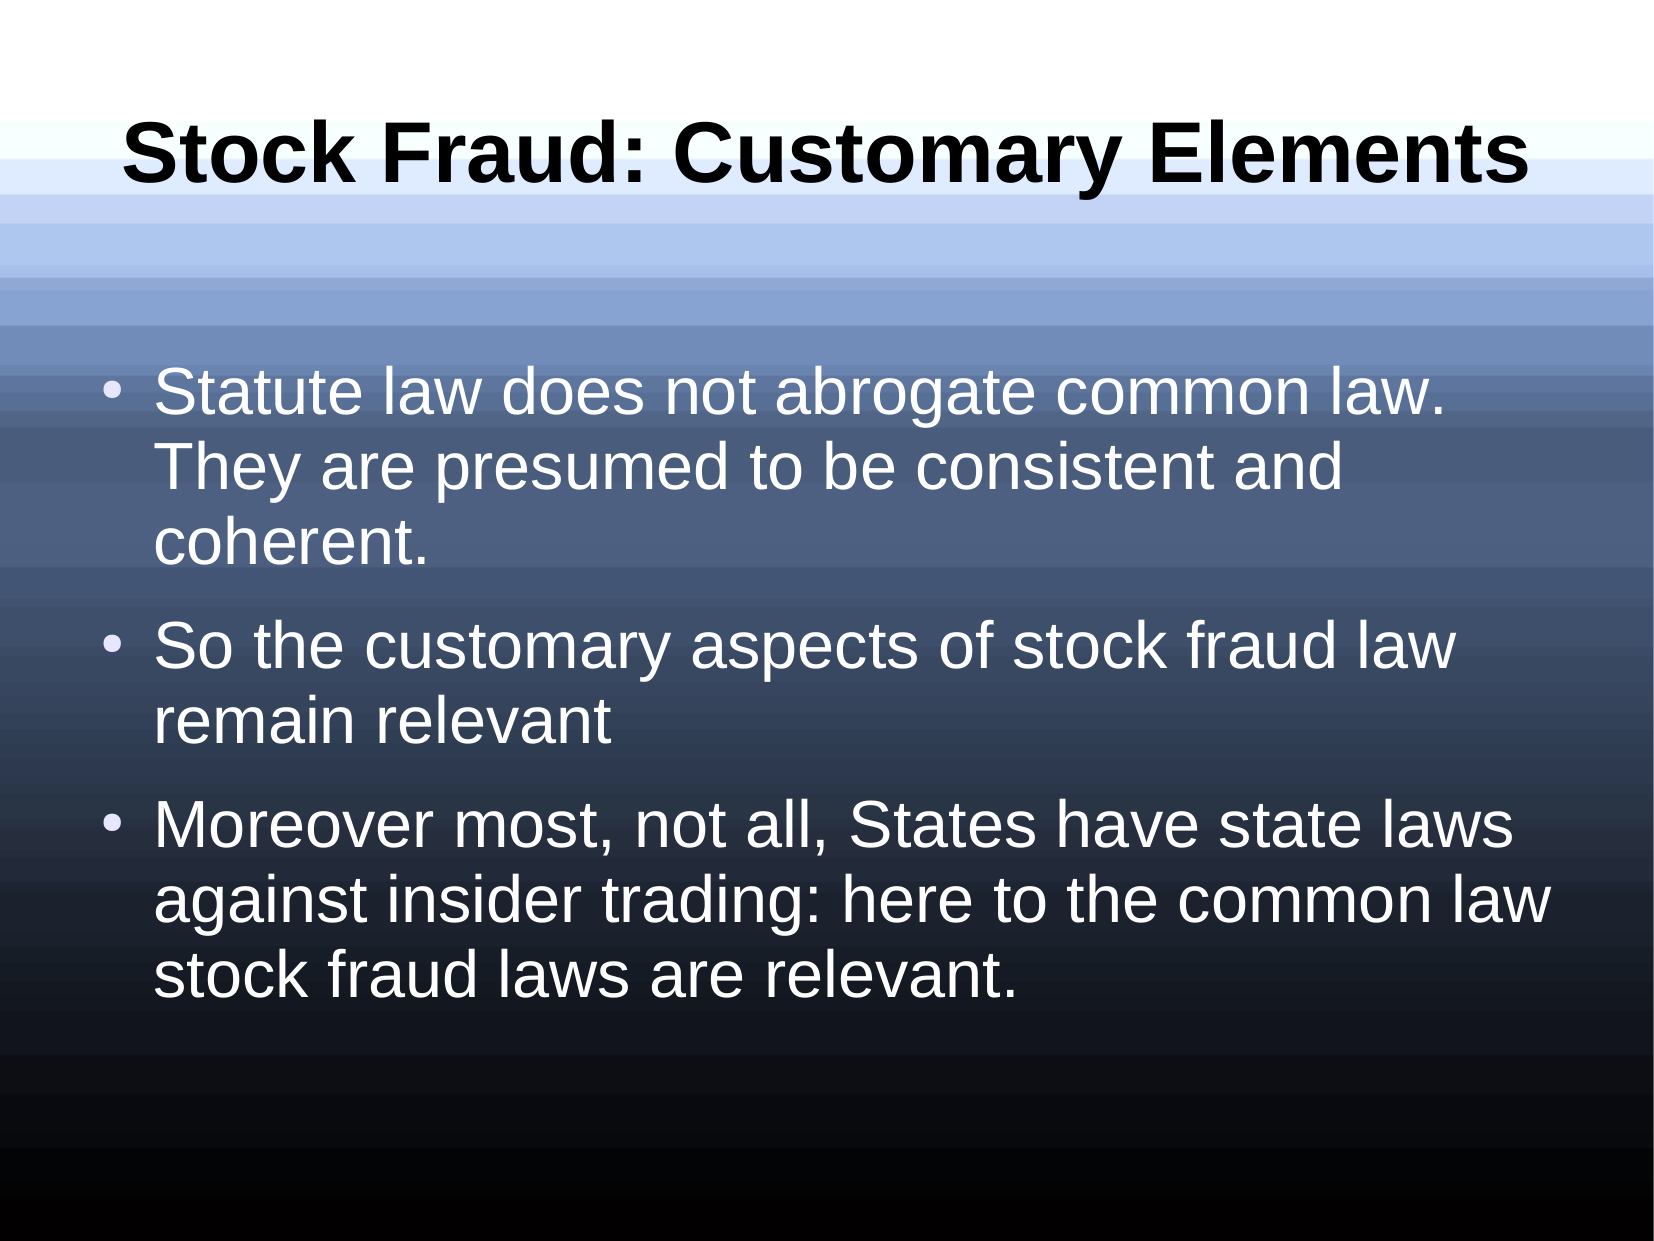

# Stock Fraud: Customary Elements
Statute law does not abrogate common law. They are presumed to be consistent and coherent.
So the customary aspects of stock fraud law remain relevant
Moreover most, not all, States have state laws against insider trading: here to the common law stock fraud laws are relevant.